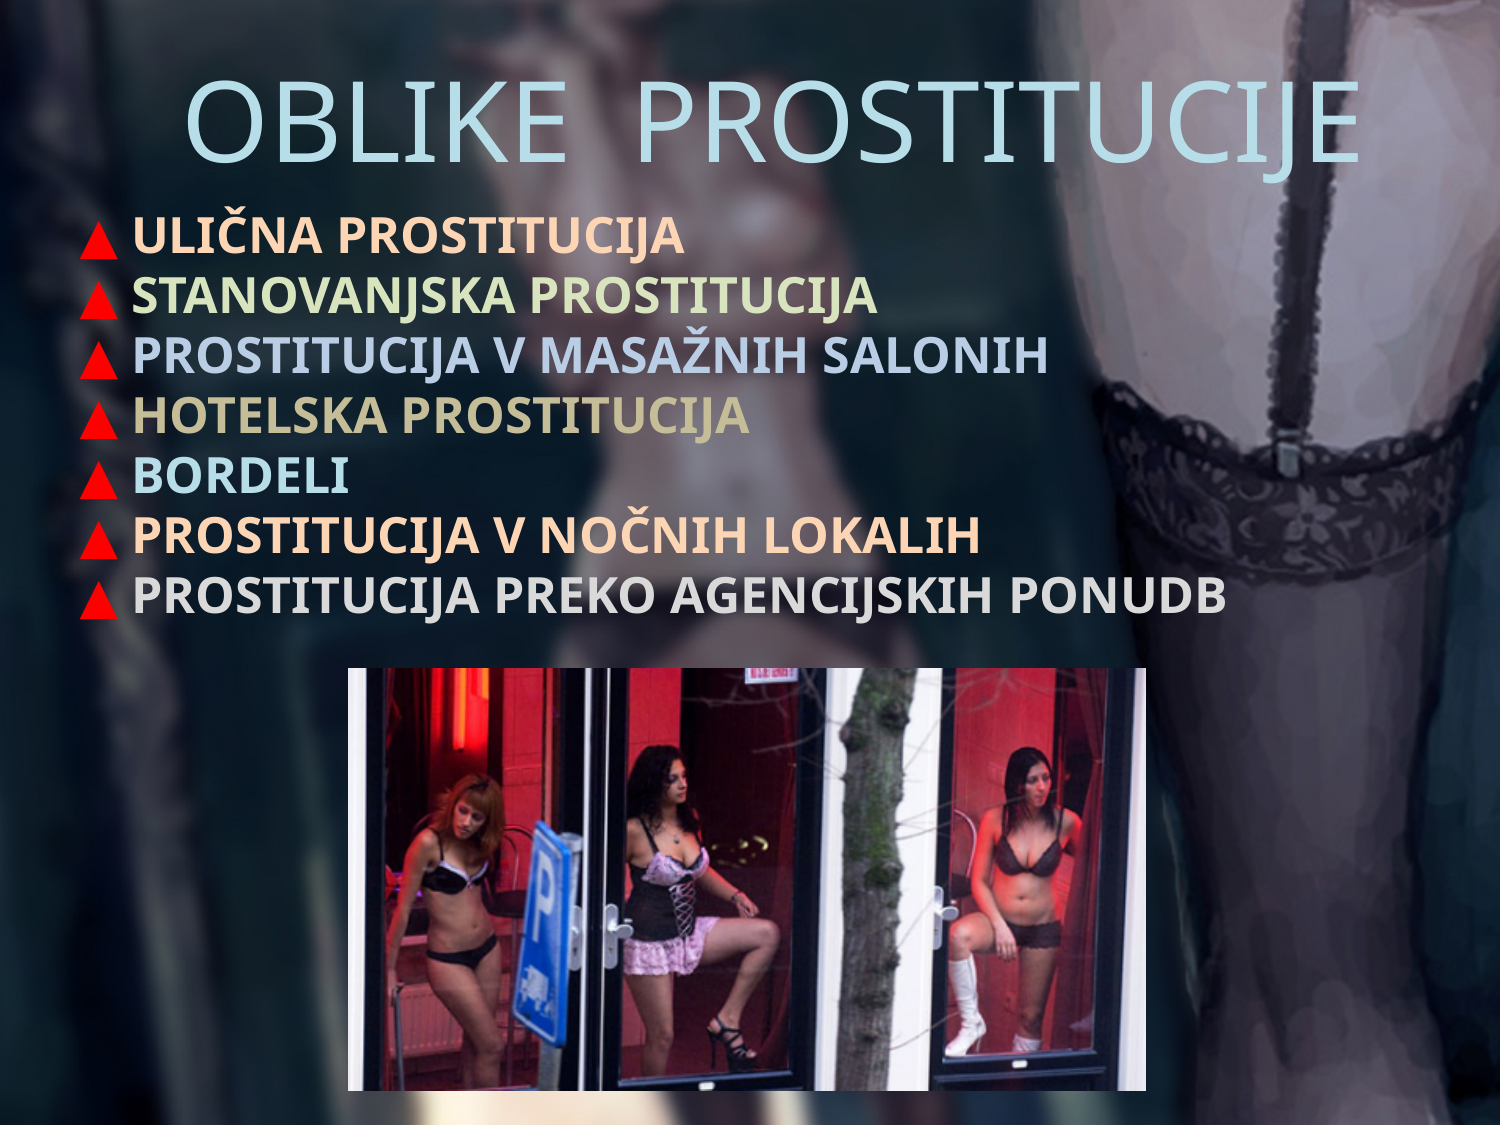

# OBLIKE PROSTITUCIJE
▲ ULIČNA PROSTITUCIJA
▲ STANOVANJSKA PROSTITUCIJA
▲ PROSTITUCIJA V MASAŽNIH SALONIH
▲ HOTELSKA PROSTITUCIJA
▲ BORDELI
▲ PROSTITUCIJA V NOČNIH LOKALIH
▲ PROSTITUCIJA PREKO AGENCIJSKIH PONUDB